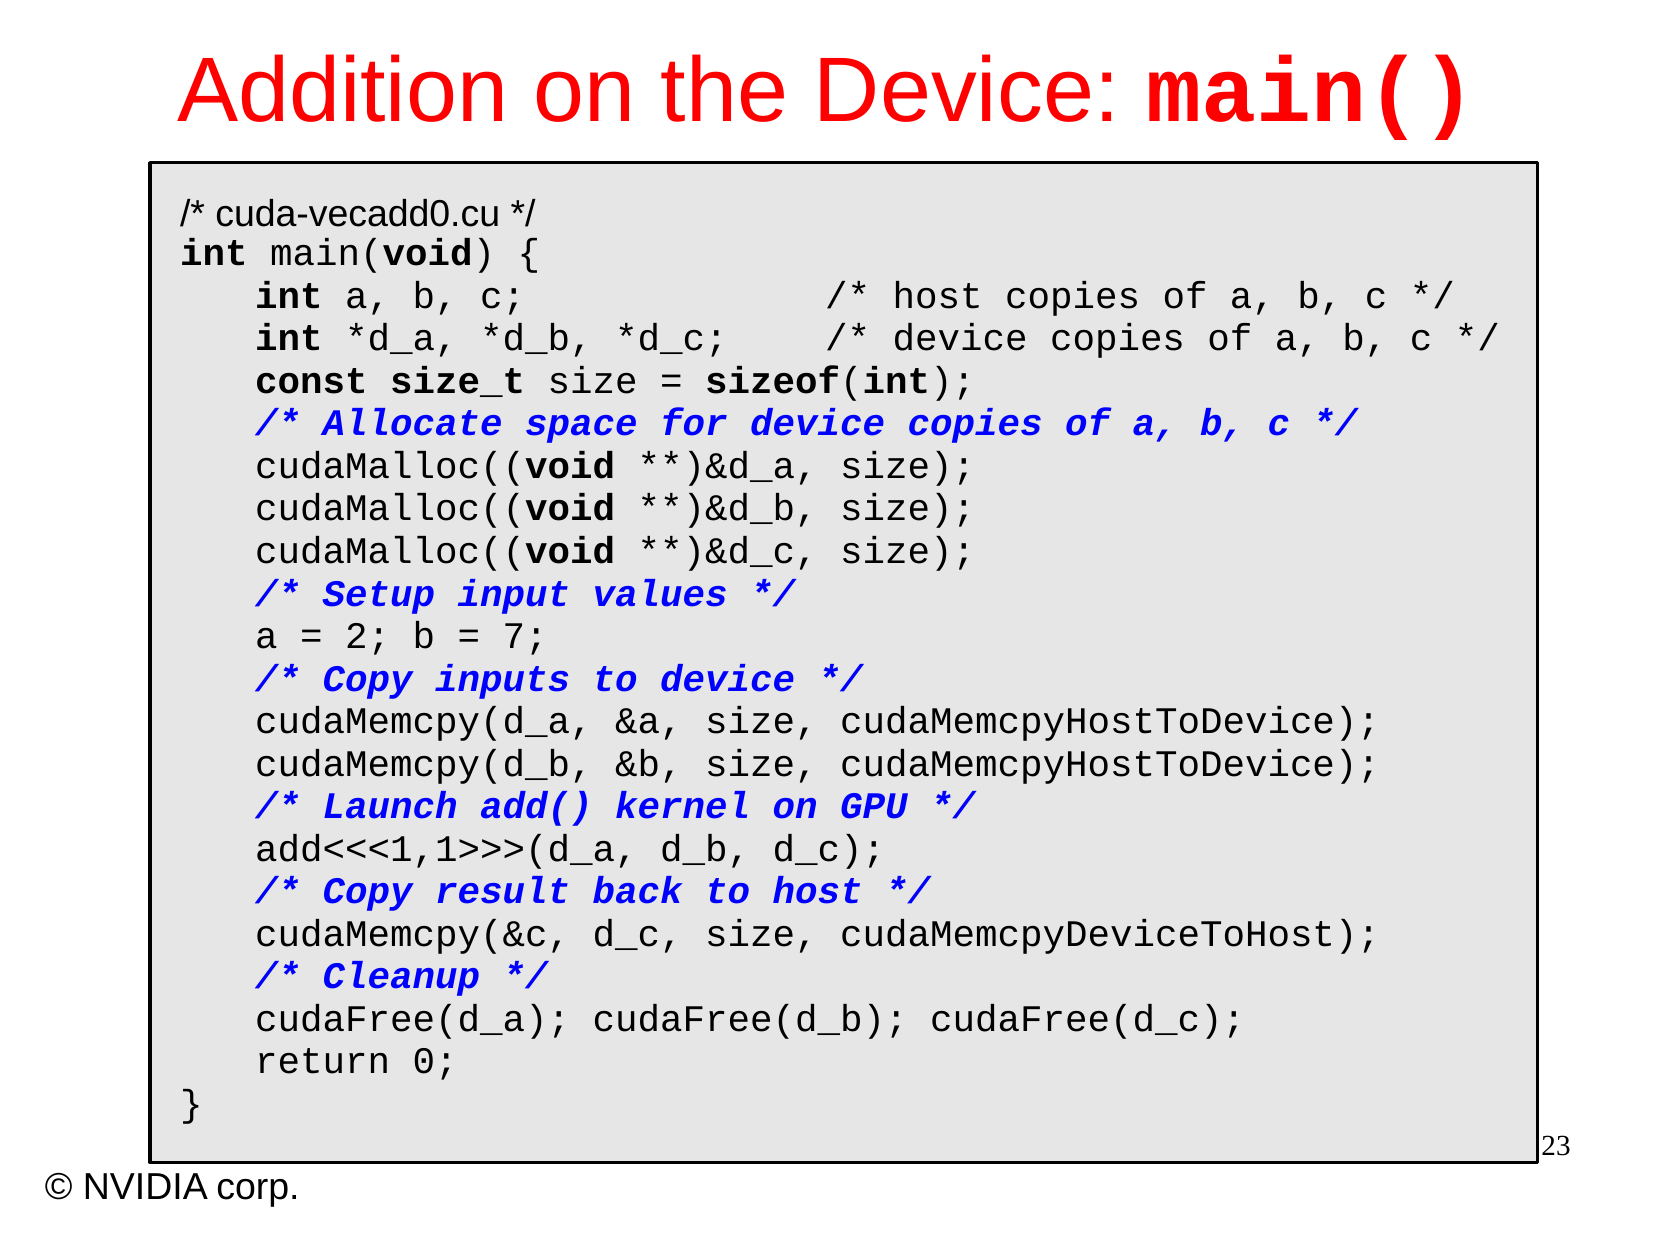

# Addition on the Device: main()
/* cuda-vecadd0.cu */
int main(void) {
	int a, b, c;	 /* host copies of a, b, c */
	int *d_a, *d_b, *d_c;	 /* device copies of a, b, c */
	const size_t size = sizeof(int);
	/* Allocate space for device copies of a, b, c */
	cudaMalloc((void **)&d_a, size);
	cudaMalloc((void **)&d_b, size);
	cudaMalloc((void **)&d_c, size);
	/* Setup input values */
	a = 2; b = 7;
	/* Copy inputs to device */
	cudaMemcpy(d_a, &a, size, cudaMemcpyHostToDevice);
	cudaMemcpy(d_b, &b, size, cudaMemcpyHostToDevice);
	/* Launch add() kernel on GPU */
	add<<<1,1>>>(d_a, d_b, d_c);
	/* Copy result back to host */
	cudaMemcpy(&c, d_c, size, cudaMemcpyDeviceToHost);
	/* Cleanup */
	cudaFree(d_a); cudaFree(d_b); cudaFree(d_c);
	return 0;
}
CUDA Programming
23
© NVIDIA corp.